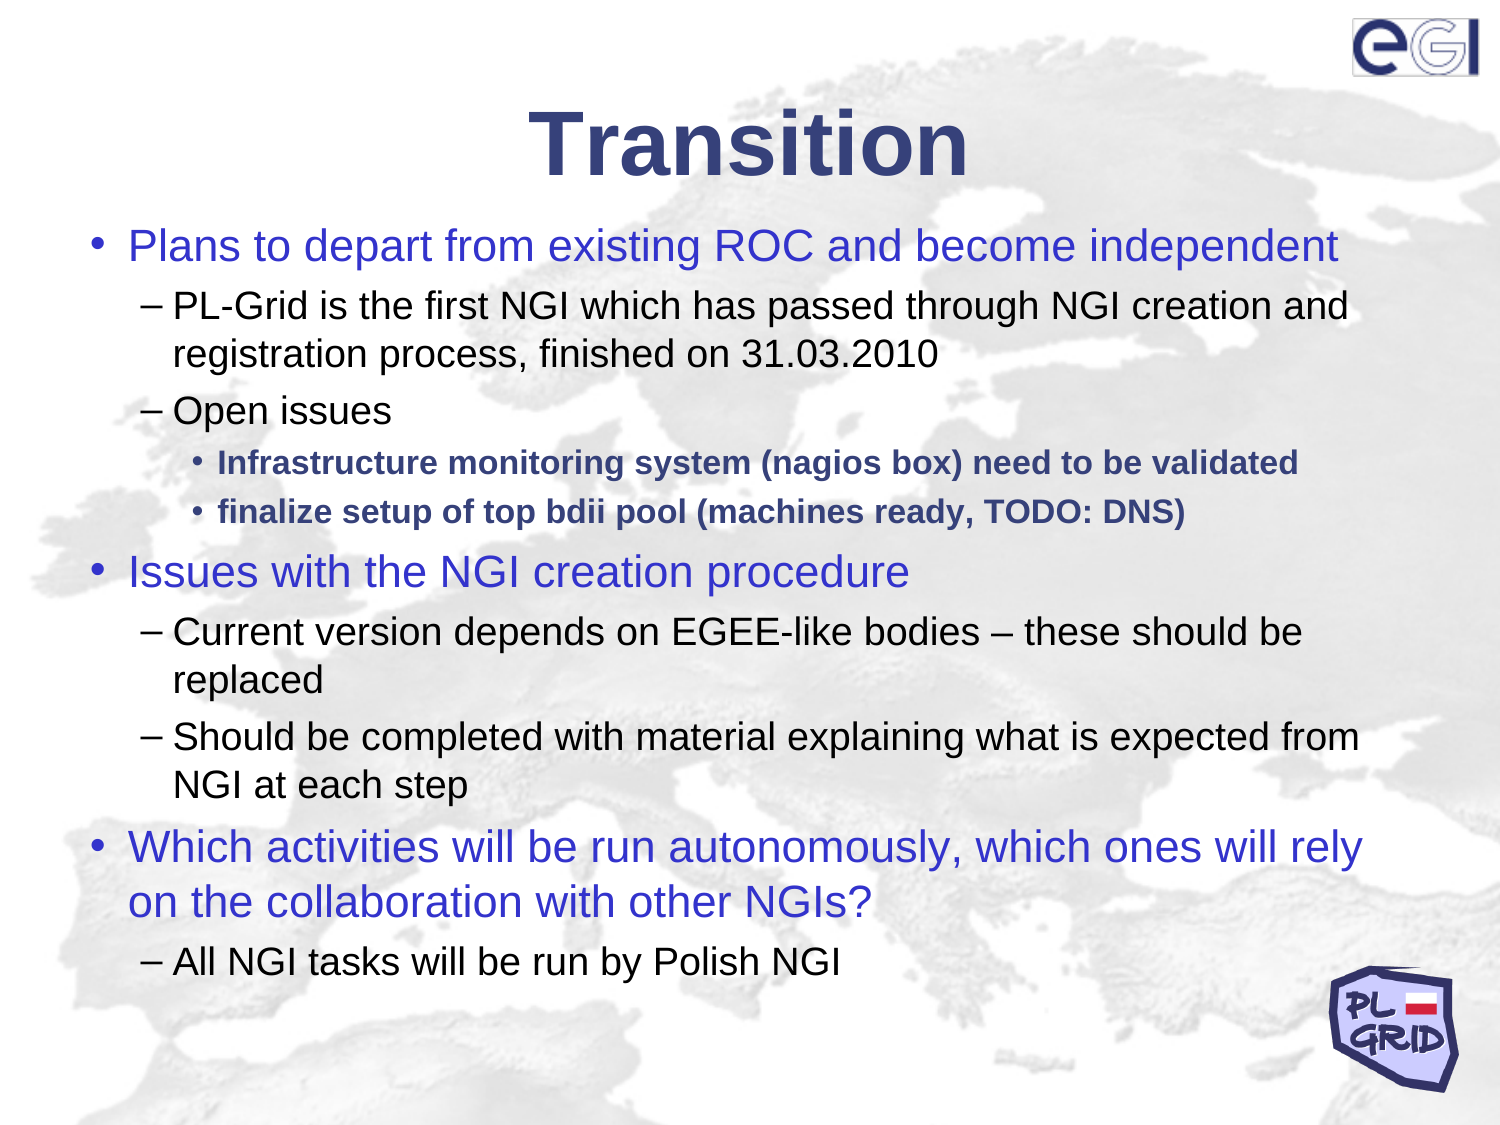

# Transition
Plans to depart from existing ROC and become independent
PL-Grid is the first NGI which has passed through NGI creation and registration process, finished on 31.03.2010
Open issues
Infrastructure monitoring system (nagios box) need to be validated
finalize setup of top bdii pool (machines ready, TODO: DNS)
Issues with the NGI creation procedure
Current version depends on EGEE-like bodies – these should be replaced
Should be completed with material explaining what is expected from NGI at each step
Which activities will be run autonomously, which ones will rely on the collaboration with other NGIs?
All NGI tasks will be run by Polish NGI